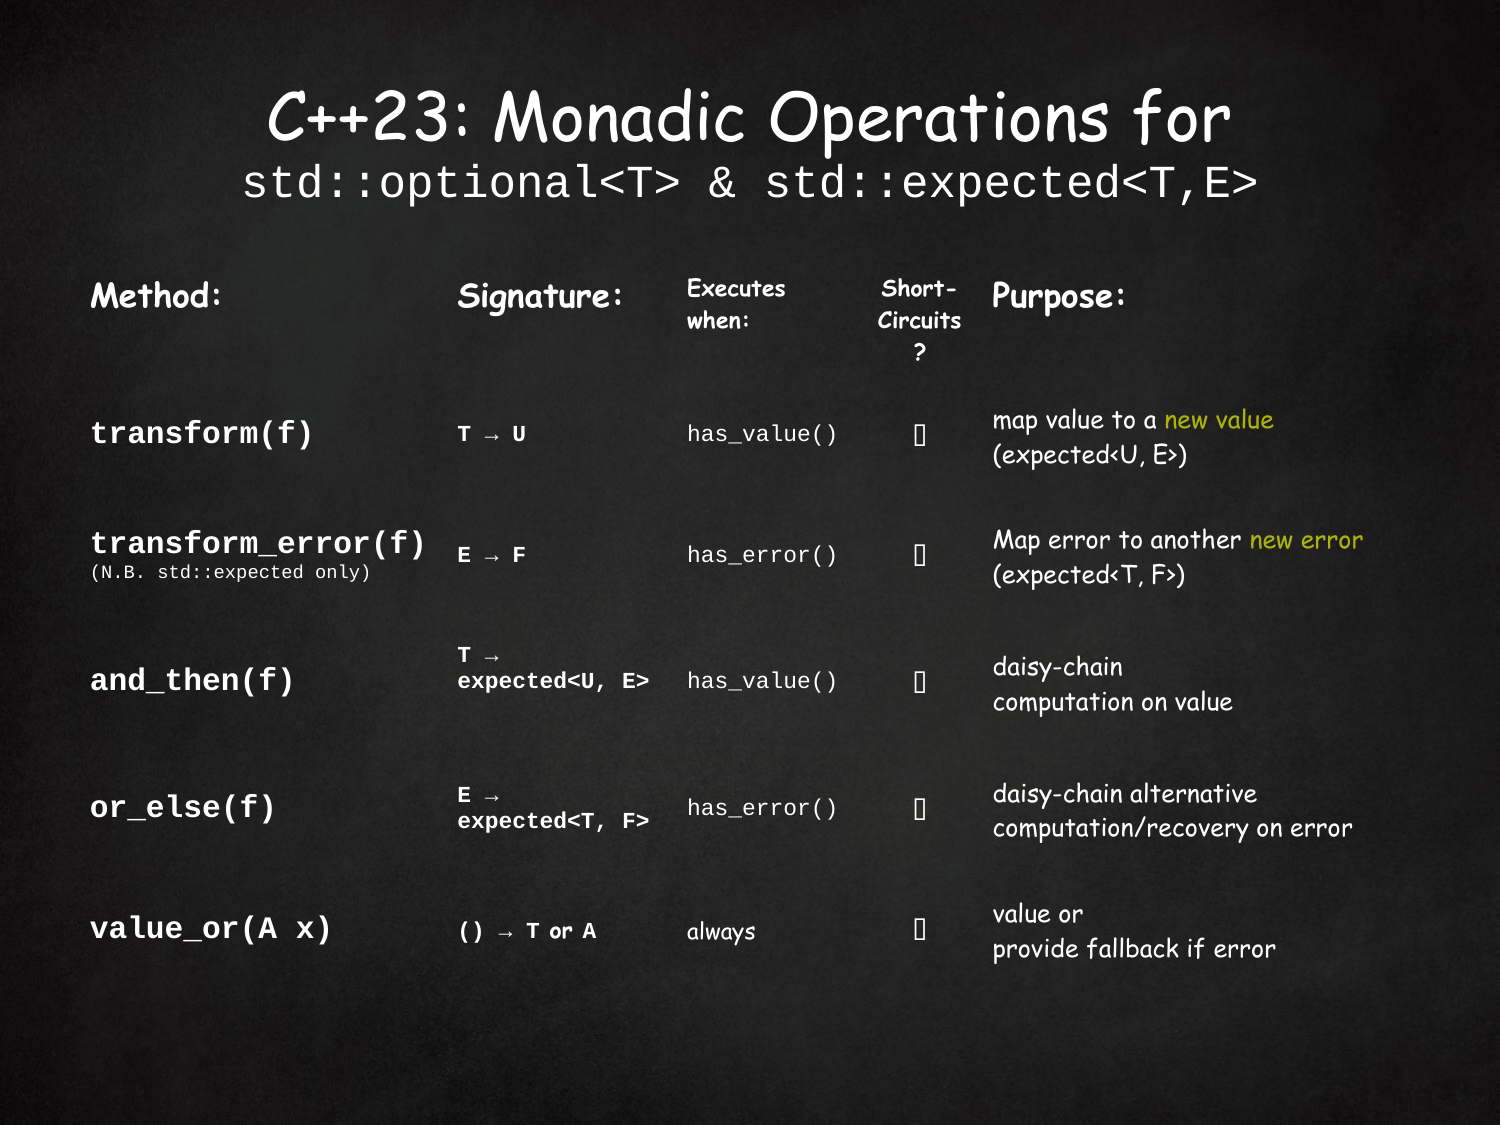

# C++23: Monadic Operations for std::optional<T> & std::expected<T,E>
| Method: | Signature: | Executes when: | Short-Circuits? | Purpose: |
| --- | --- | --- | --- | --- |
| transform(f) | T → U | has\_value() | ✅ | map value to a new value (expected<U, E>) |
| transform\_error(f) (N.B. std::expected only) | E → F | has\_error() | ✅ | Map error to another new error (expected<T, F>) |
| and\_then(f) | T → expected<U, E> | has\_value() | ✅ | daisy-chain computation on value |
| or\_else(f) | E → expected<T, F> | has\_error() | ✅ | daisy-chain alternative computation/recovery on error |
| value\_or(A x) | () → T or A | always | ❌ | value or provide fallback if error |